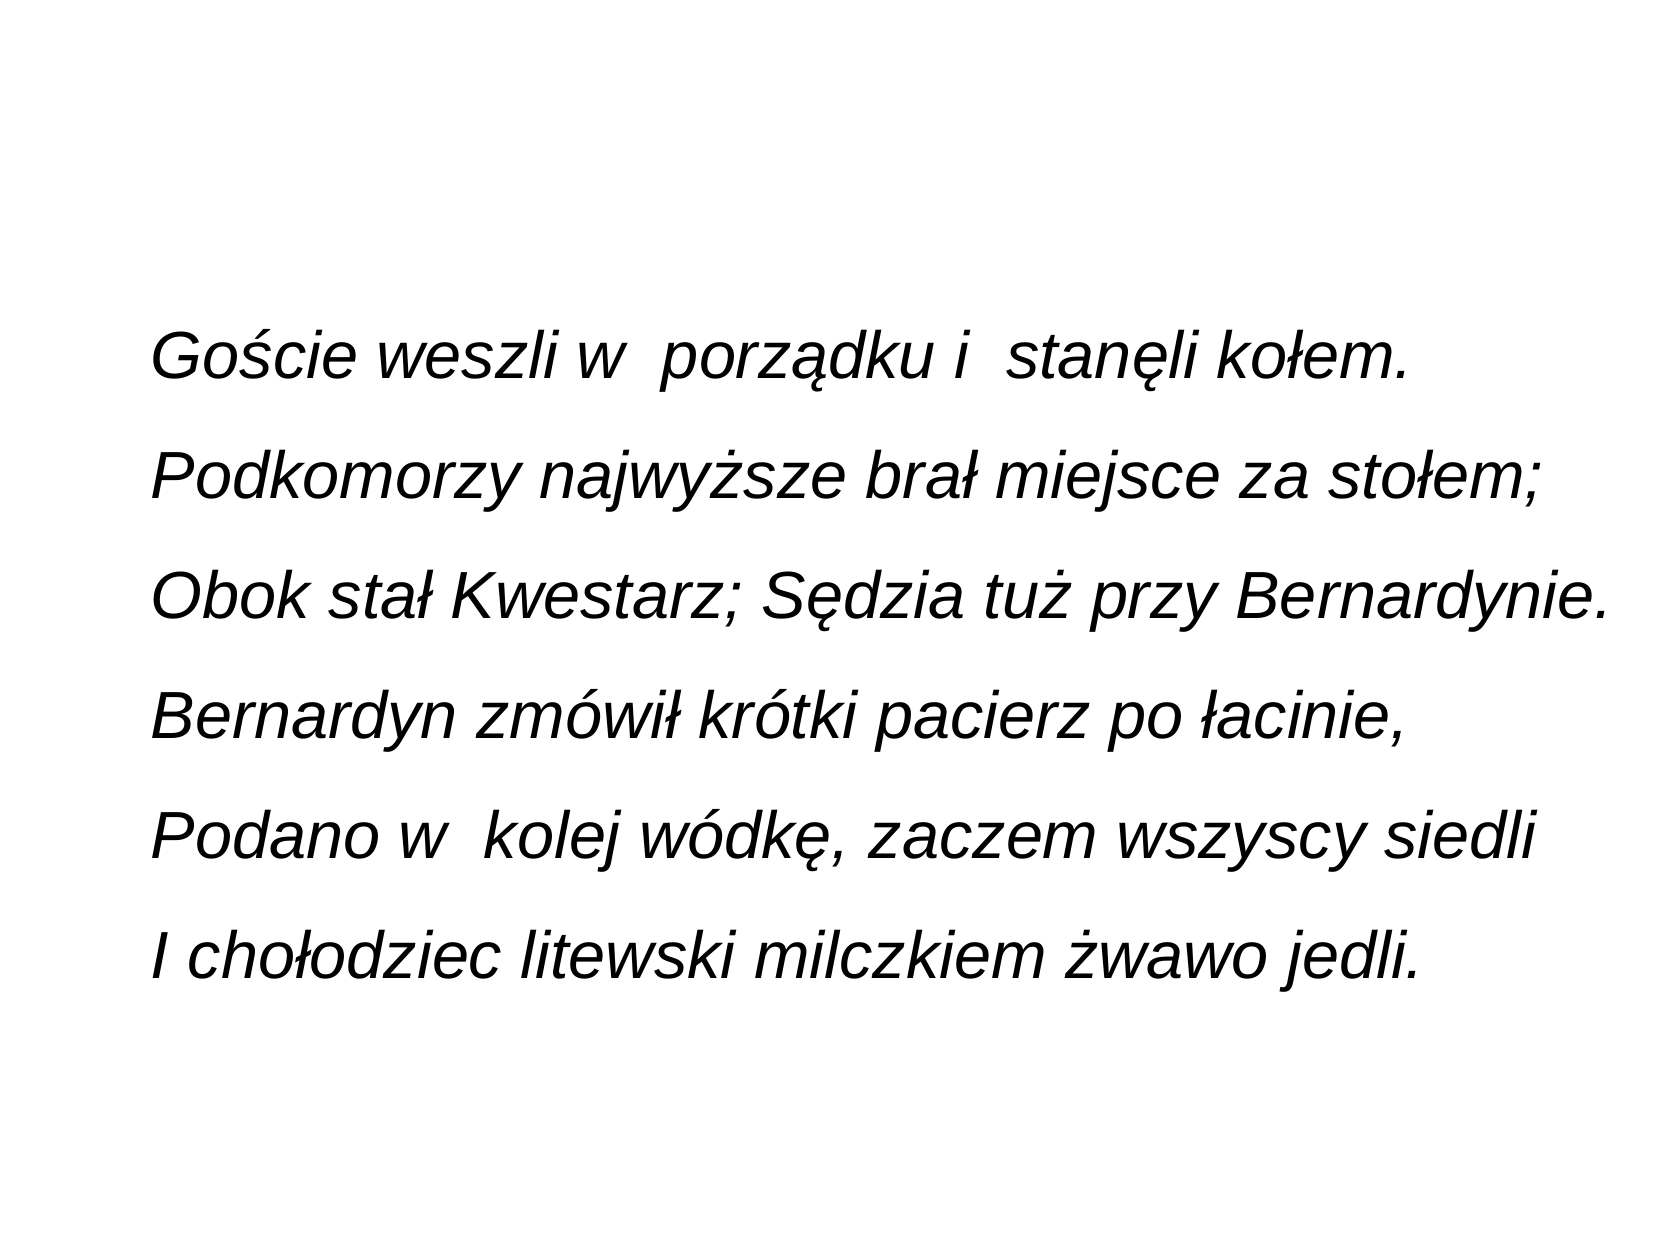

# Goście weszli w  porządku i  stanęli kołem. Podkomorzy najwyższe brał miejsce za stołem; Obok stał Kwestarz; Sędzia tuż przy Bernardynie. Bernardyn zmówił krótki pacierz po łacinie, Podano w  kolej wódkę, zaczem wszyscy siedli I chołodziec litewski milczkiem żwawo jedli.